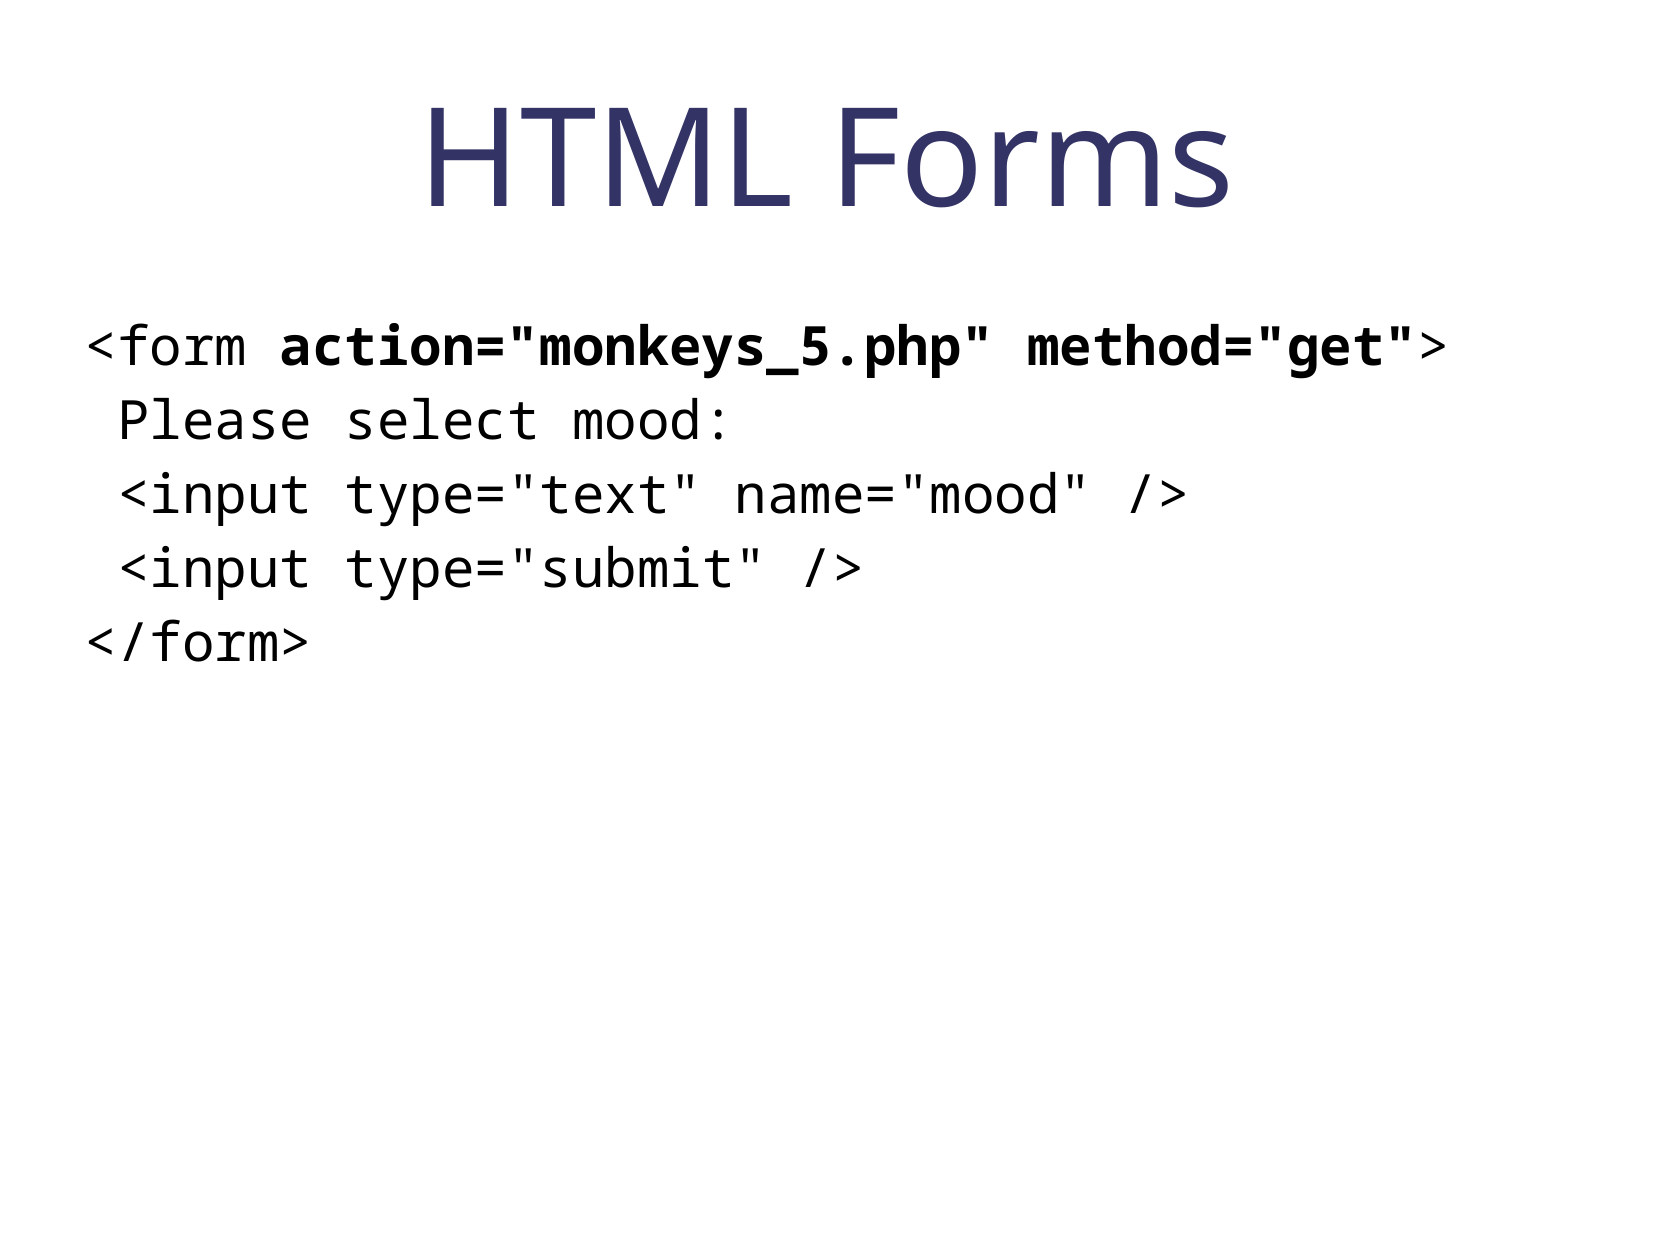

# HTML Forms
 <form action="monkeys_5.php" method="get">
 Please select mood:
 <input type="text" name="mood" />
 <input type="submit" />
 </form>